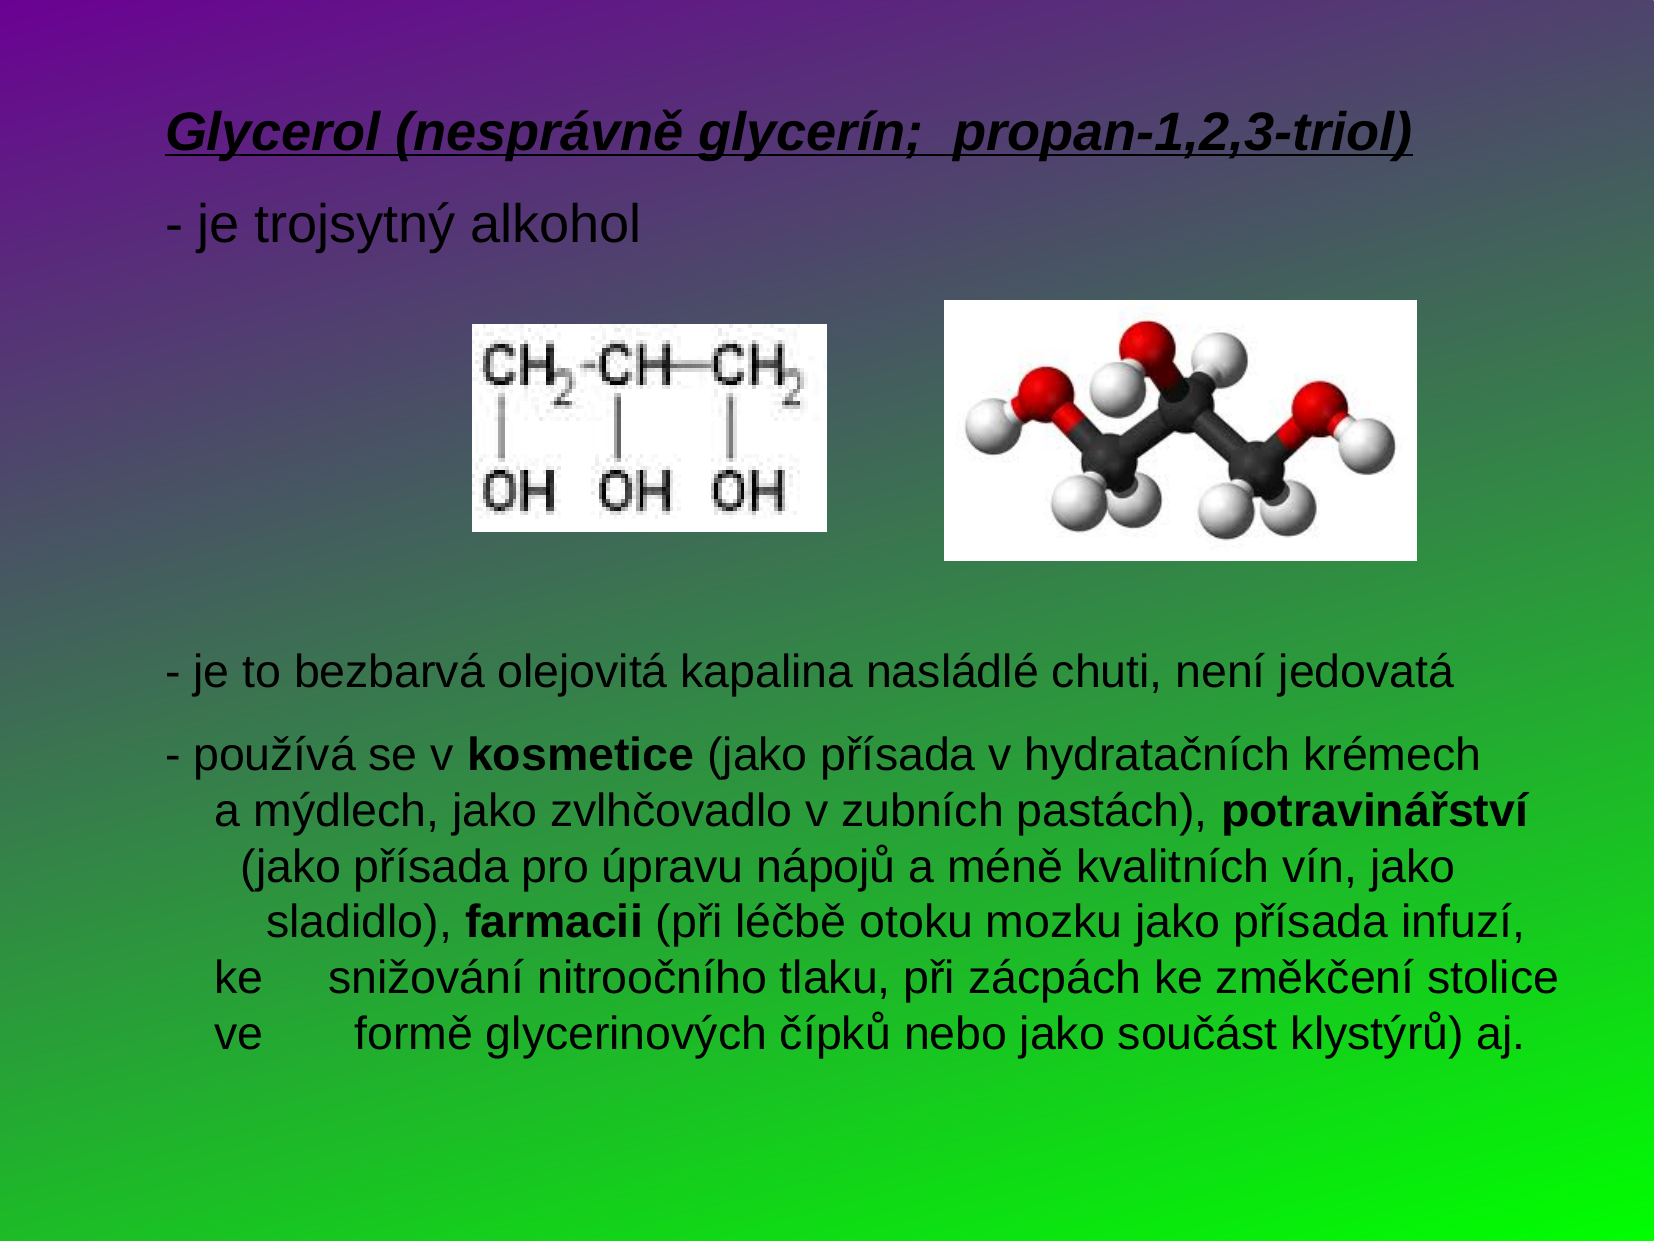

# Glycerol (nesprávně glycerín; propan-1,2,3-triol)
- je trojsytný alkohol
- je to bezbarvá olejovitá kapalina nasládlé chuti, není jedovatá
- používá se v kosmetice (jako přísada v hydratačních krémech a mýdlech, jako zvlhčovadlo v zubních pastách), potravinářství (jako přísada pro úpravu nápojů a méně kvalitních vín, jako sladidlo), farmacii (při léčbě otoku mozku jako přísada infuzí, ke snižování nitroočního tlaku, při zácpách ke změkčení stolice ve formě glycerinových čípků nebo jako součást klystýrů) aj.